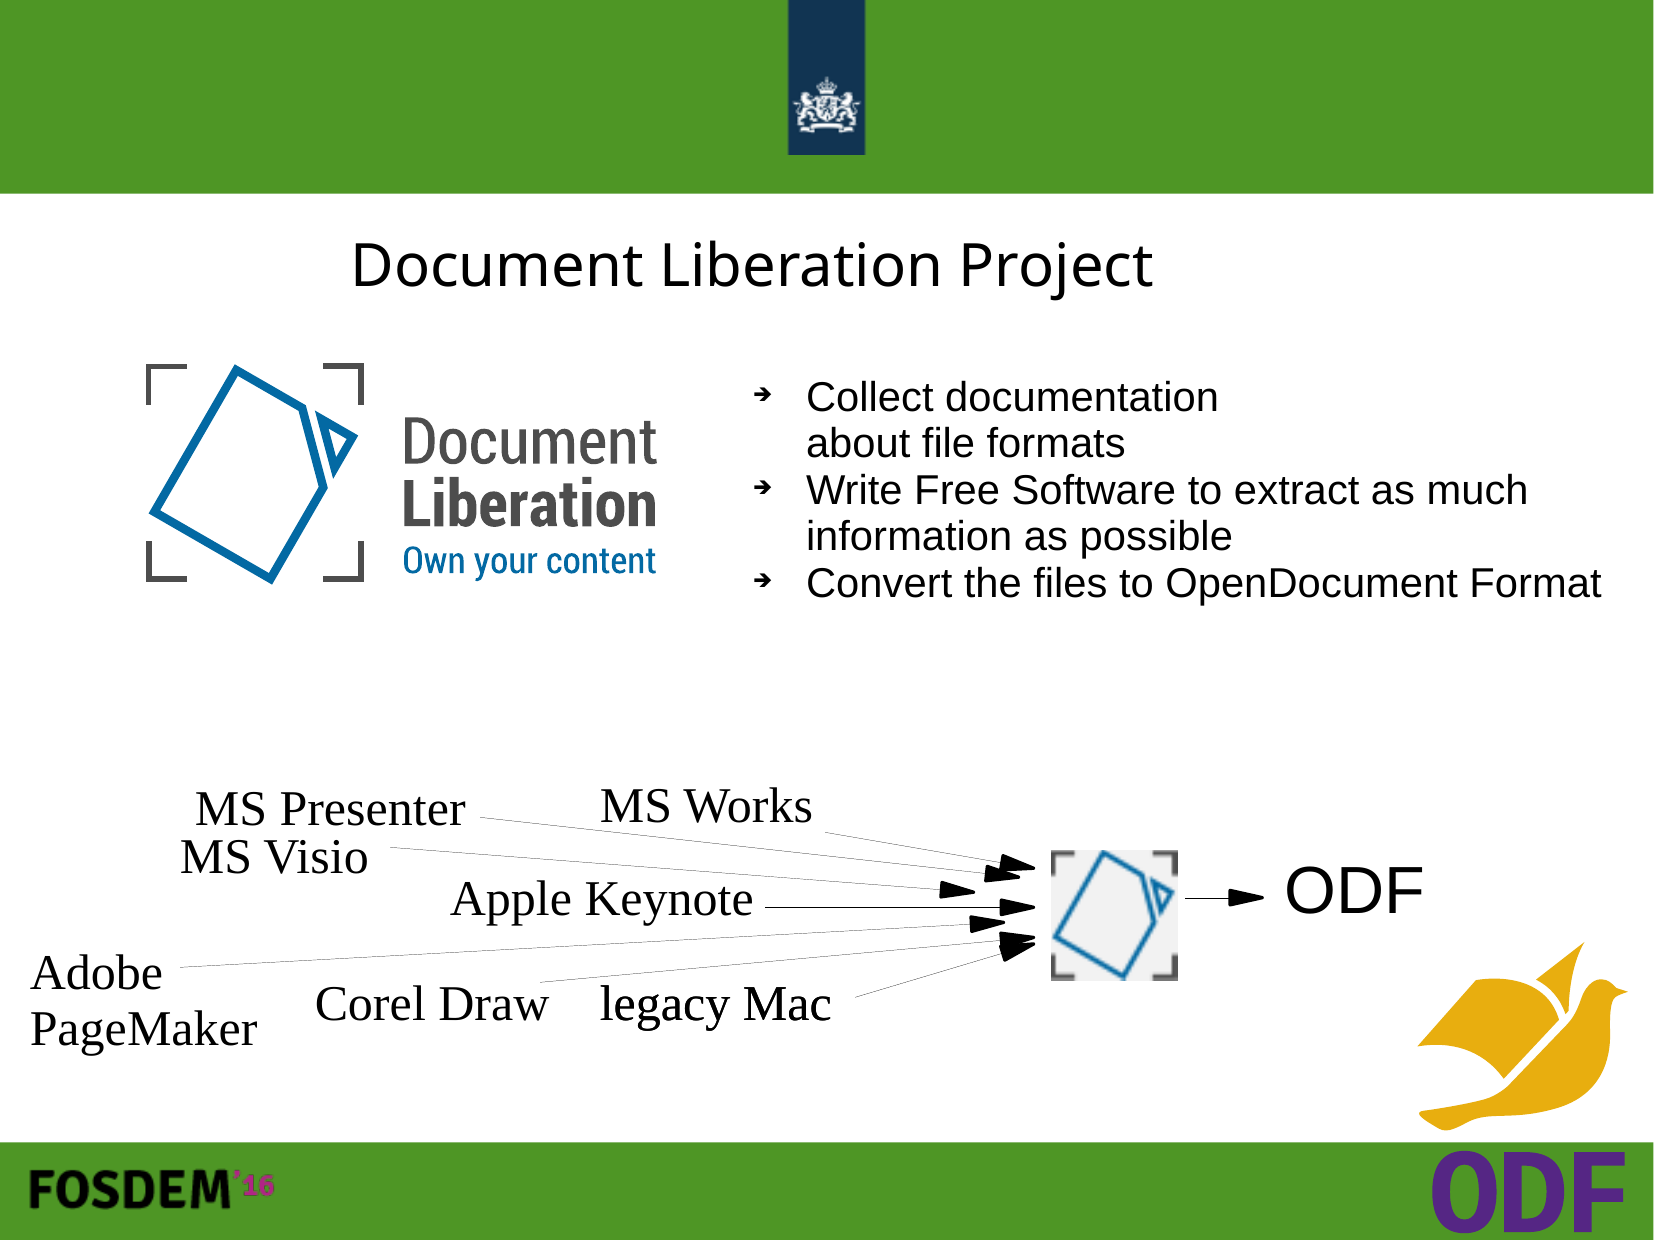

# Document Liberation Project
Collect documentation about file formats
Write Free Software to extract as much information as possible
Convert the files to OpenDocument Format
MS Works
MS Presenter
MS Visio
ODF
Apple Keynote
Adobe PageMaker
Corel Draw
legacy Mac
legacy Mac